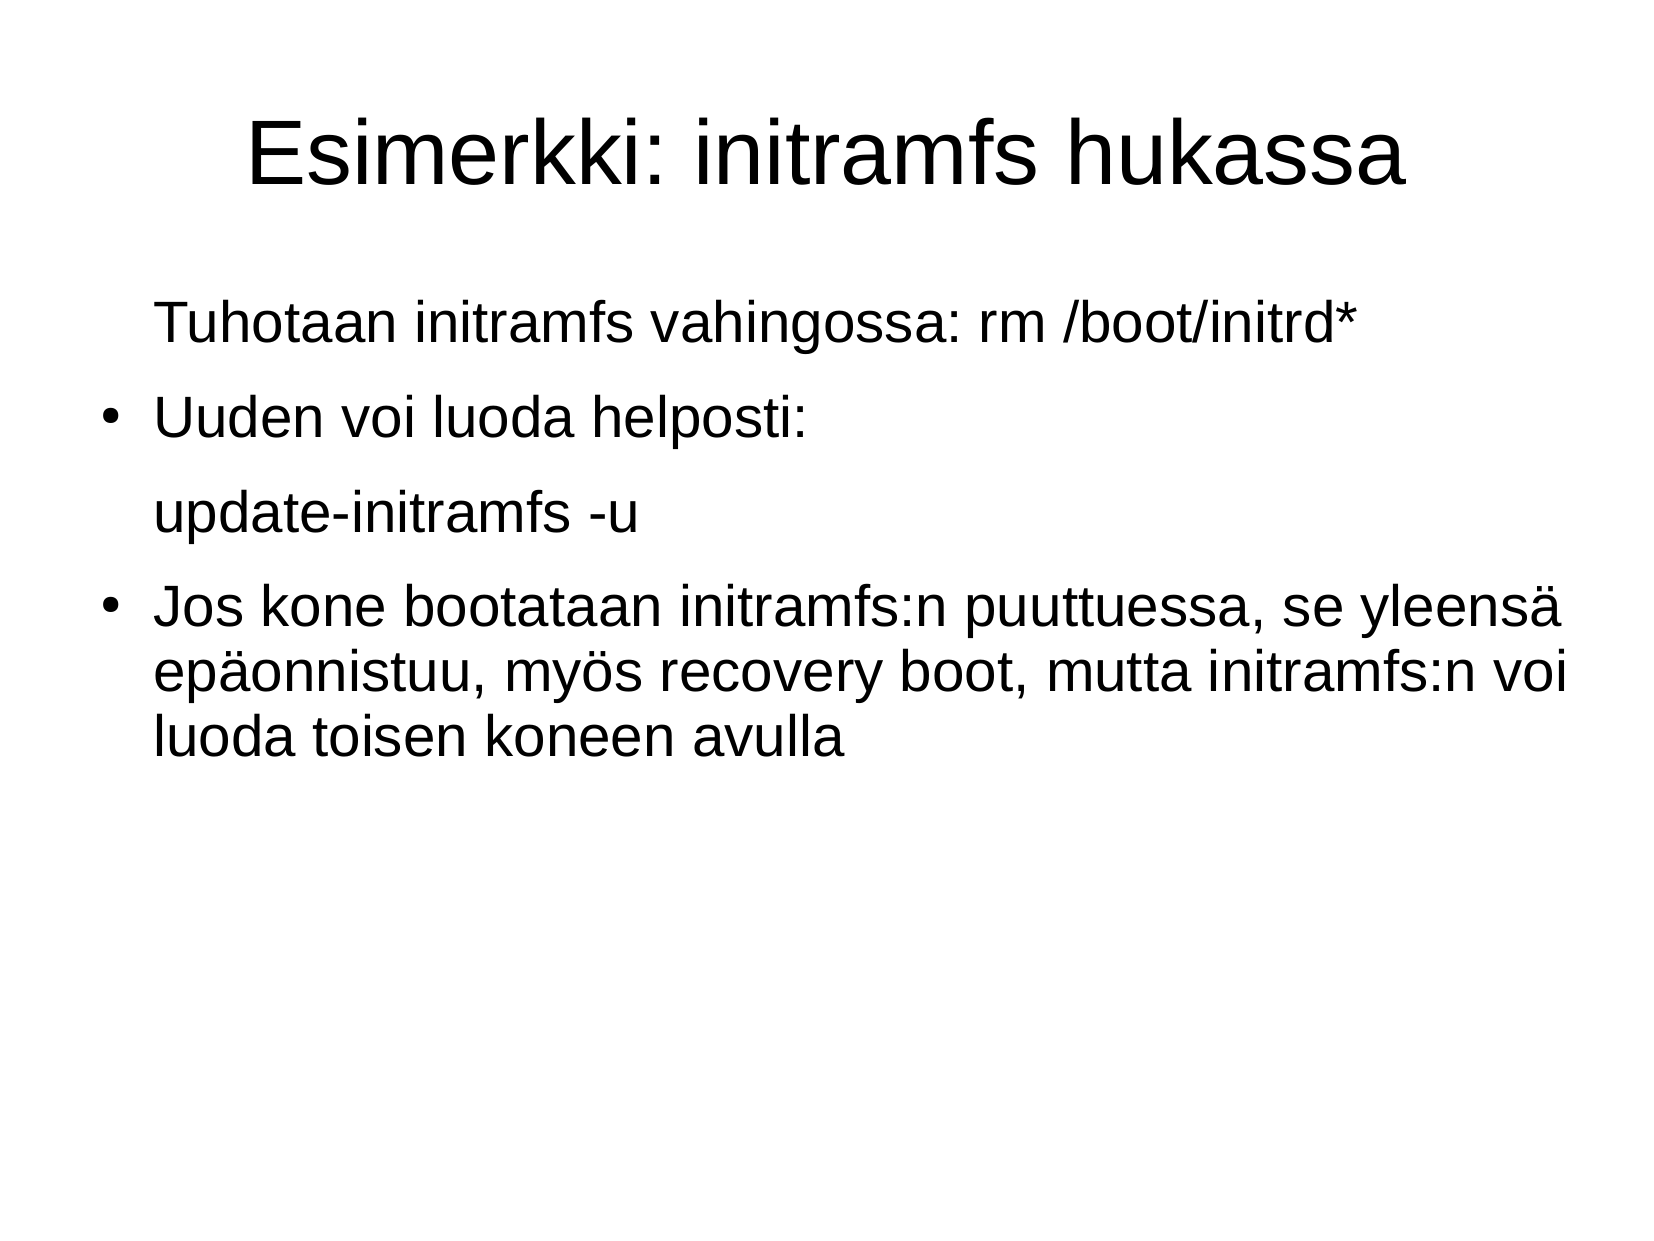

# Esimerkki: initramfs hukassa
Tuhotaan initramfs vahingossa: rm /boot/initrd*
Uuden voi luoda helposti:
update-initramfs -u
Jos kone bootataan initramfs:n puuttuessa, se yleensä epäonnistuu, myös recovery boot, mutta initramfs:n voi luoda toisen koneen avulla